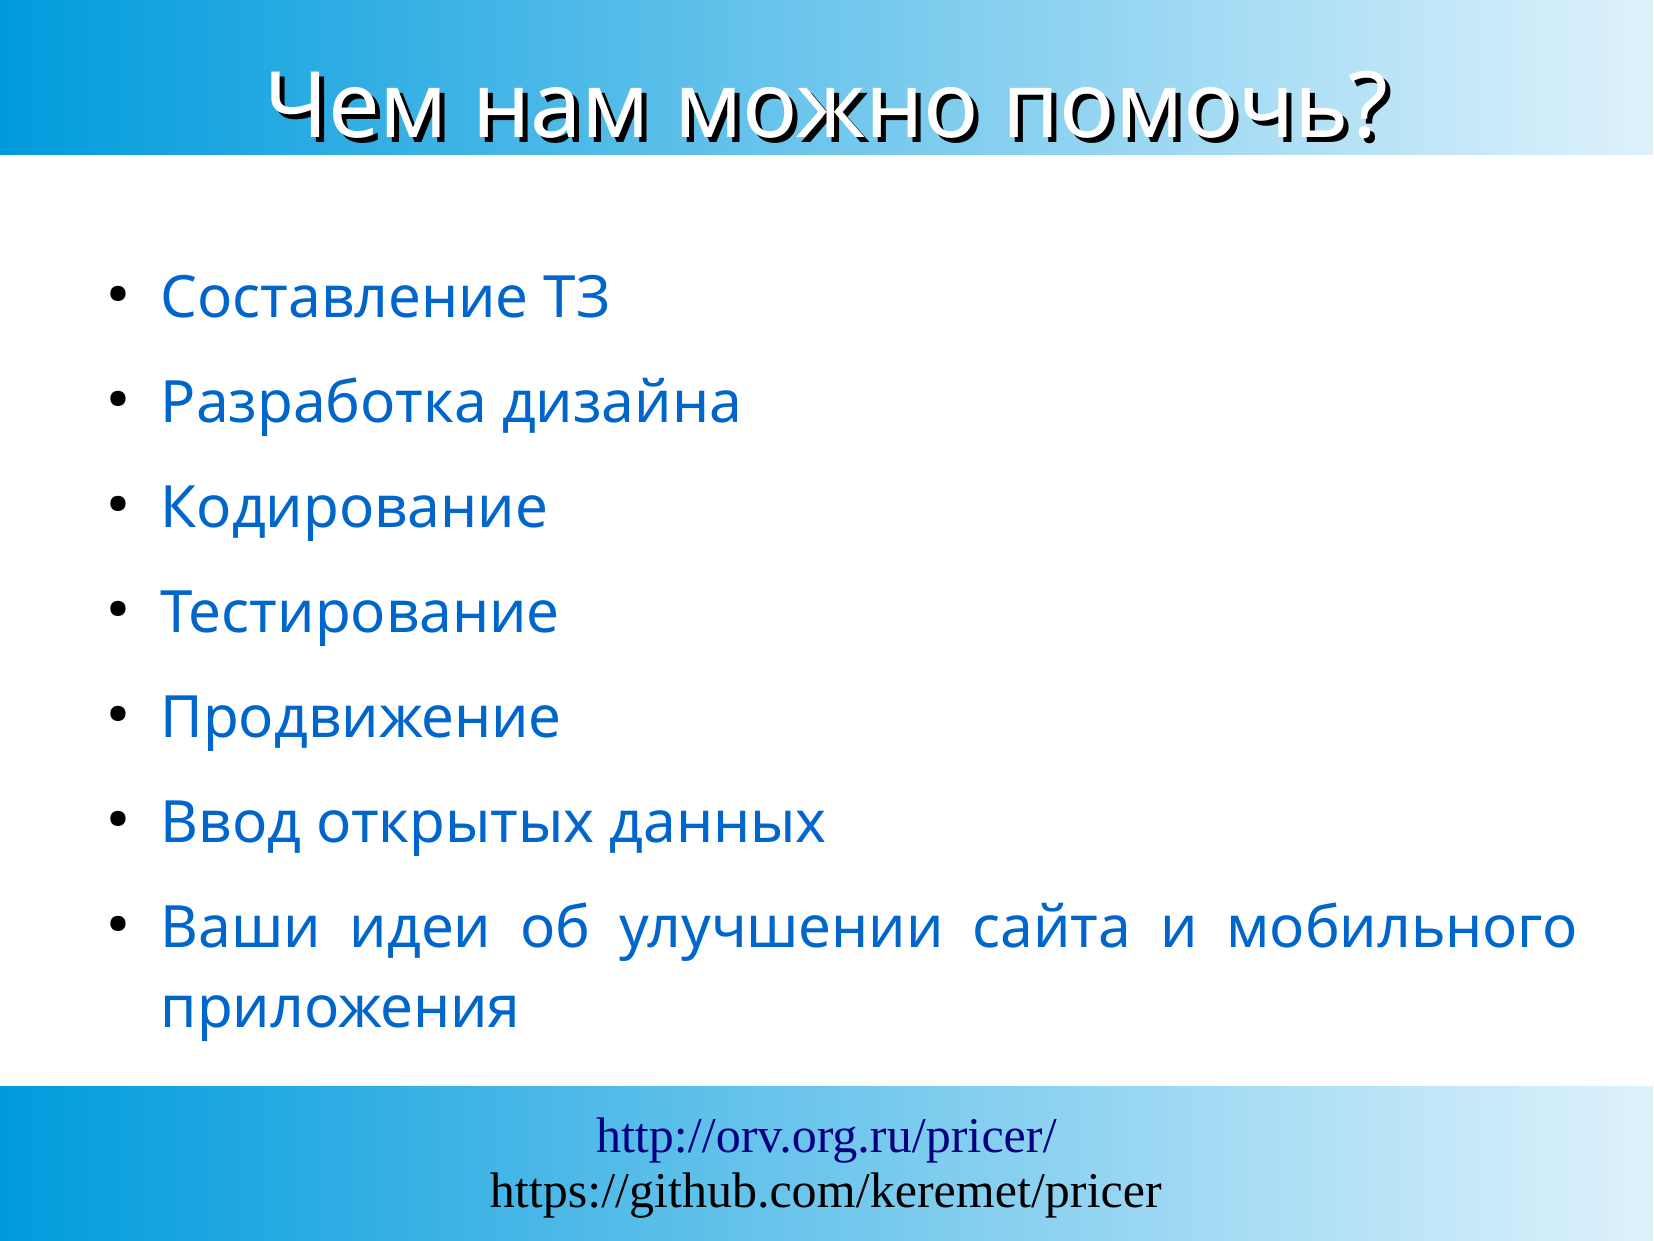

# Чем нам можно помочь?
Составление ТЗ
Разработка дизайна
Кодирование
Тестирование
Продвижение
Ввод открытых данных
Ваши идеи об улучшении сайта и мобильного приложения